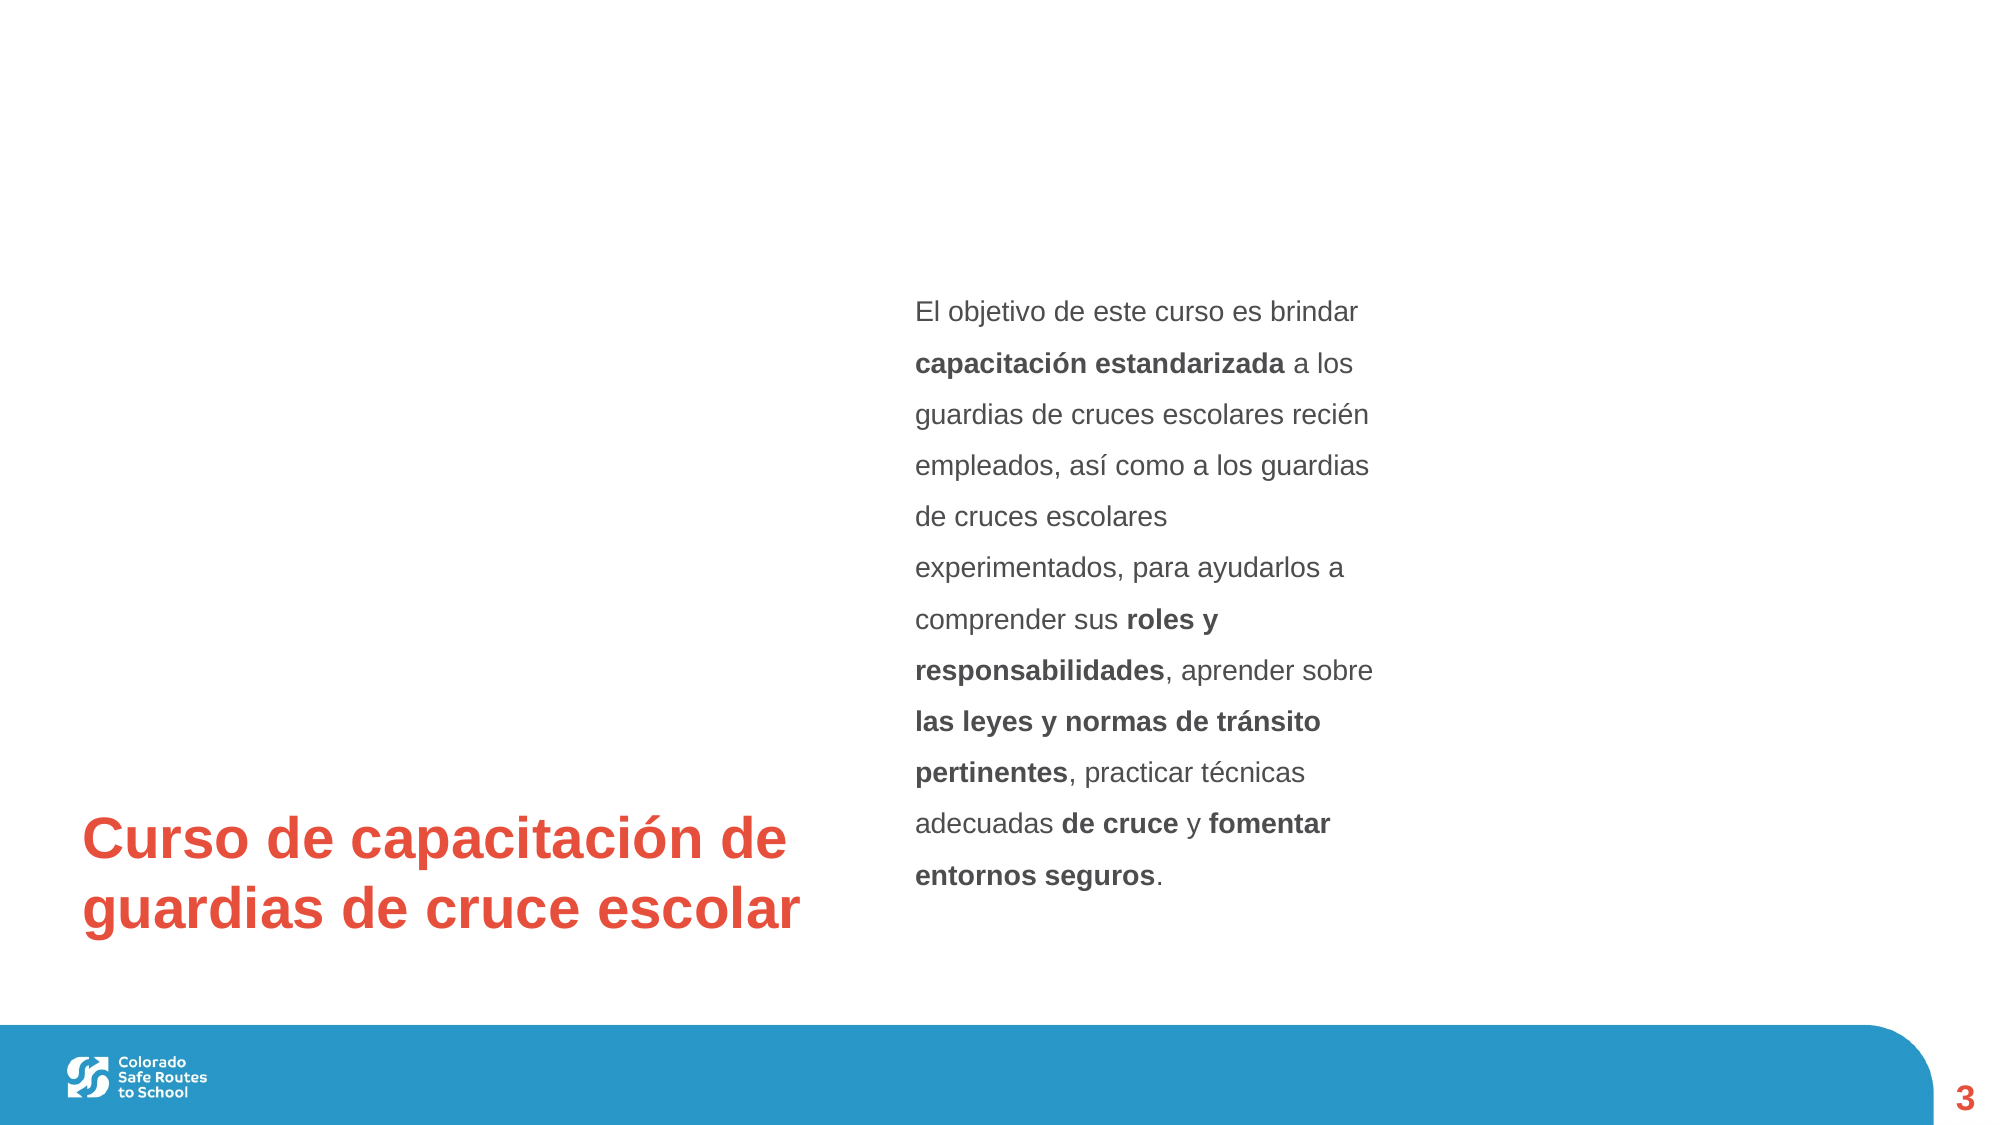

# Curso de capacitación de guardias de cruce escolar
El objetivo de este curso es brindar capacitación estandarizada a los guardias de cruces escolares recién empleados, así como a los guardias de cruces escolares experimentados, para ayudarlos a comprender sus roles y responsabilidades, aprender sobre las leyes y normas de tránsito pertinentes, practicar técnicas adecuadas de cruce y fomentar entornos seguros.
3